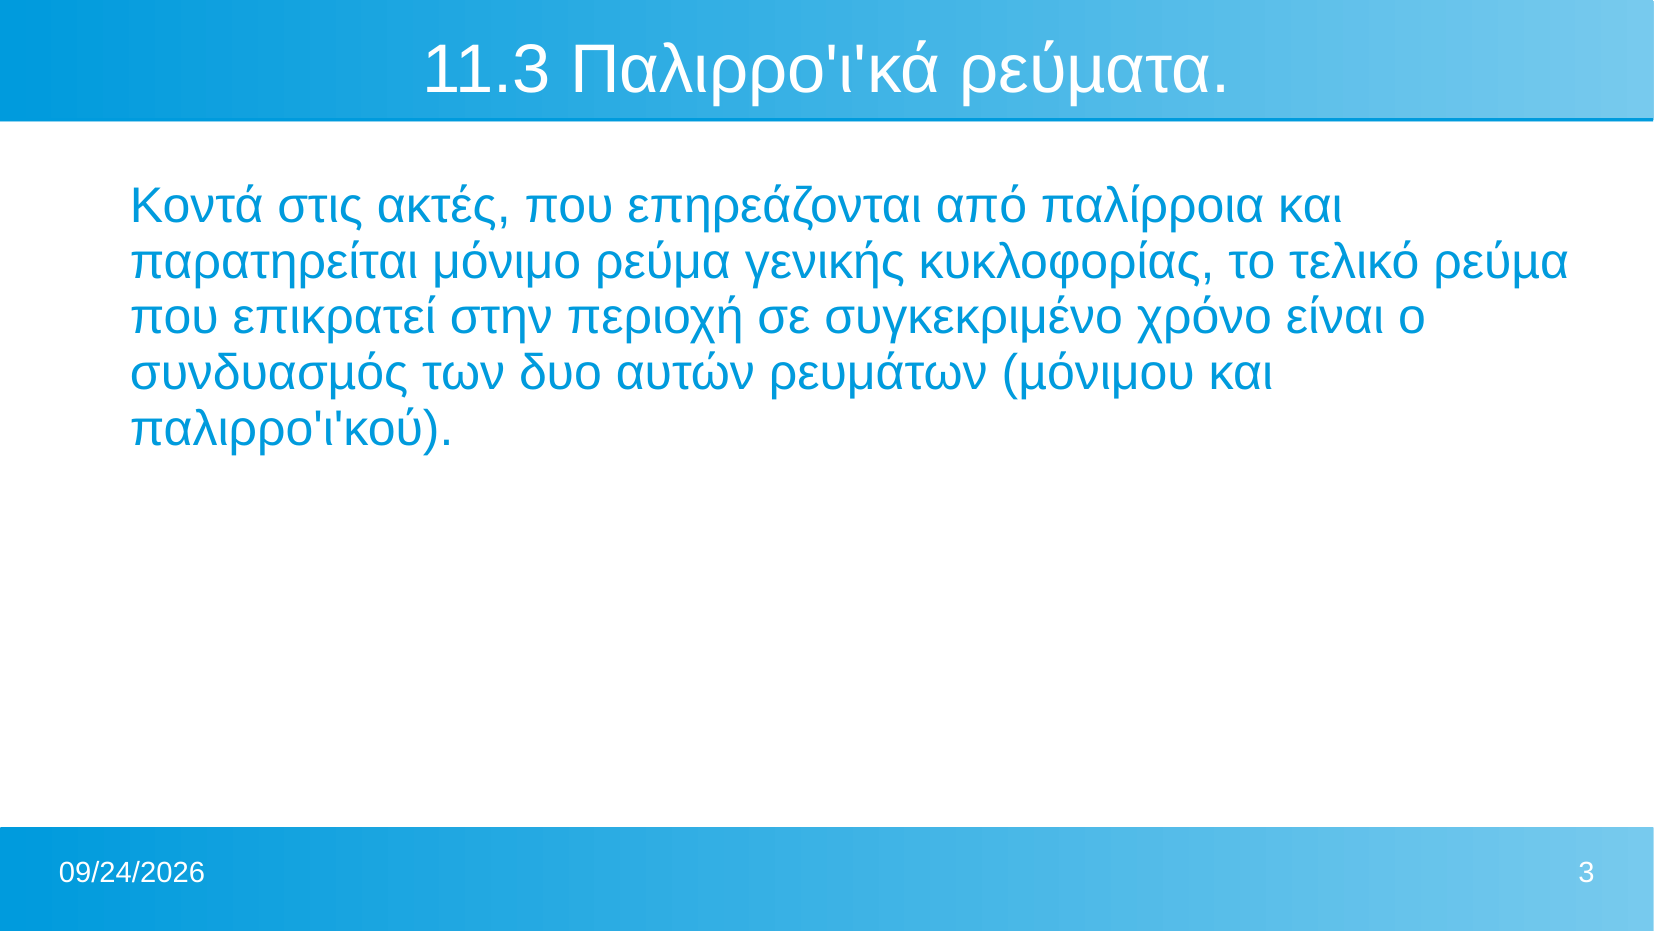

# 11.3 Παλιρρο'ι'κά ρεύµατα.
Κοντά στις ακτές, που επηρεάζονται από παλίρροια και παρατηρείται μόνιμο ρεύμα γενικής κυκλοφορίας, το τελικό ρεύµα που επικρατεί στην περιοχή σε συγκεκριμένο χρόνο είναι ο συνδυασµός των δυο αυτών ρευμάτων (µόνιμου και παλιρρο'ι'κού).
3